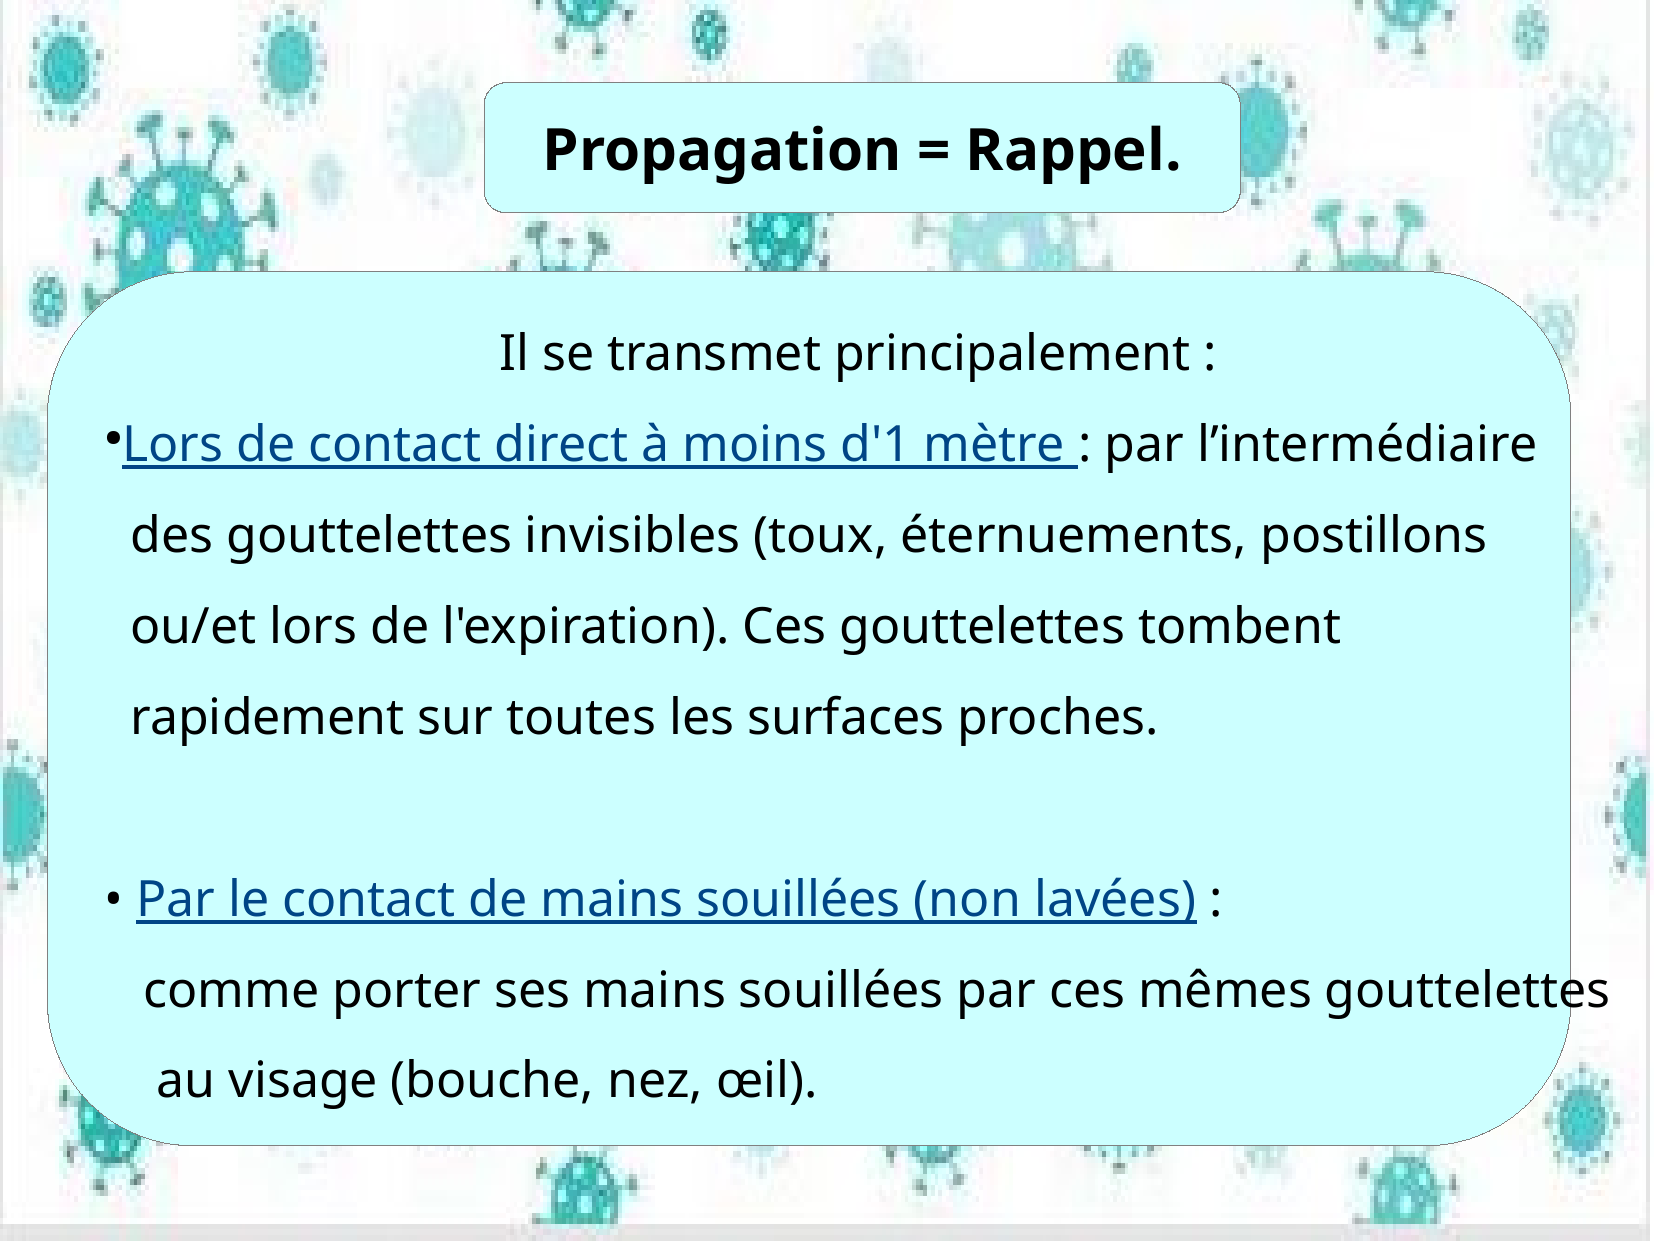

Propagation = Rappel.
Il se transmet principalement :
Lors de contact direct à moins d'1 mètre : par l’intermédiaire
 des gouttelettes invisibles (toux, éternuements, postillons
 ou/et lors de l'expiration)‎. Ces gouttelettes tombent
 ‎rapidement sur toutes les surfaces proches.‎
• Par le contact de mains souillées (non lavées) :
 comme porter ses mains souillées par ces mêmes gouttelettes
 au visage (bouche, nez, œil).